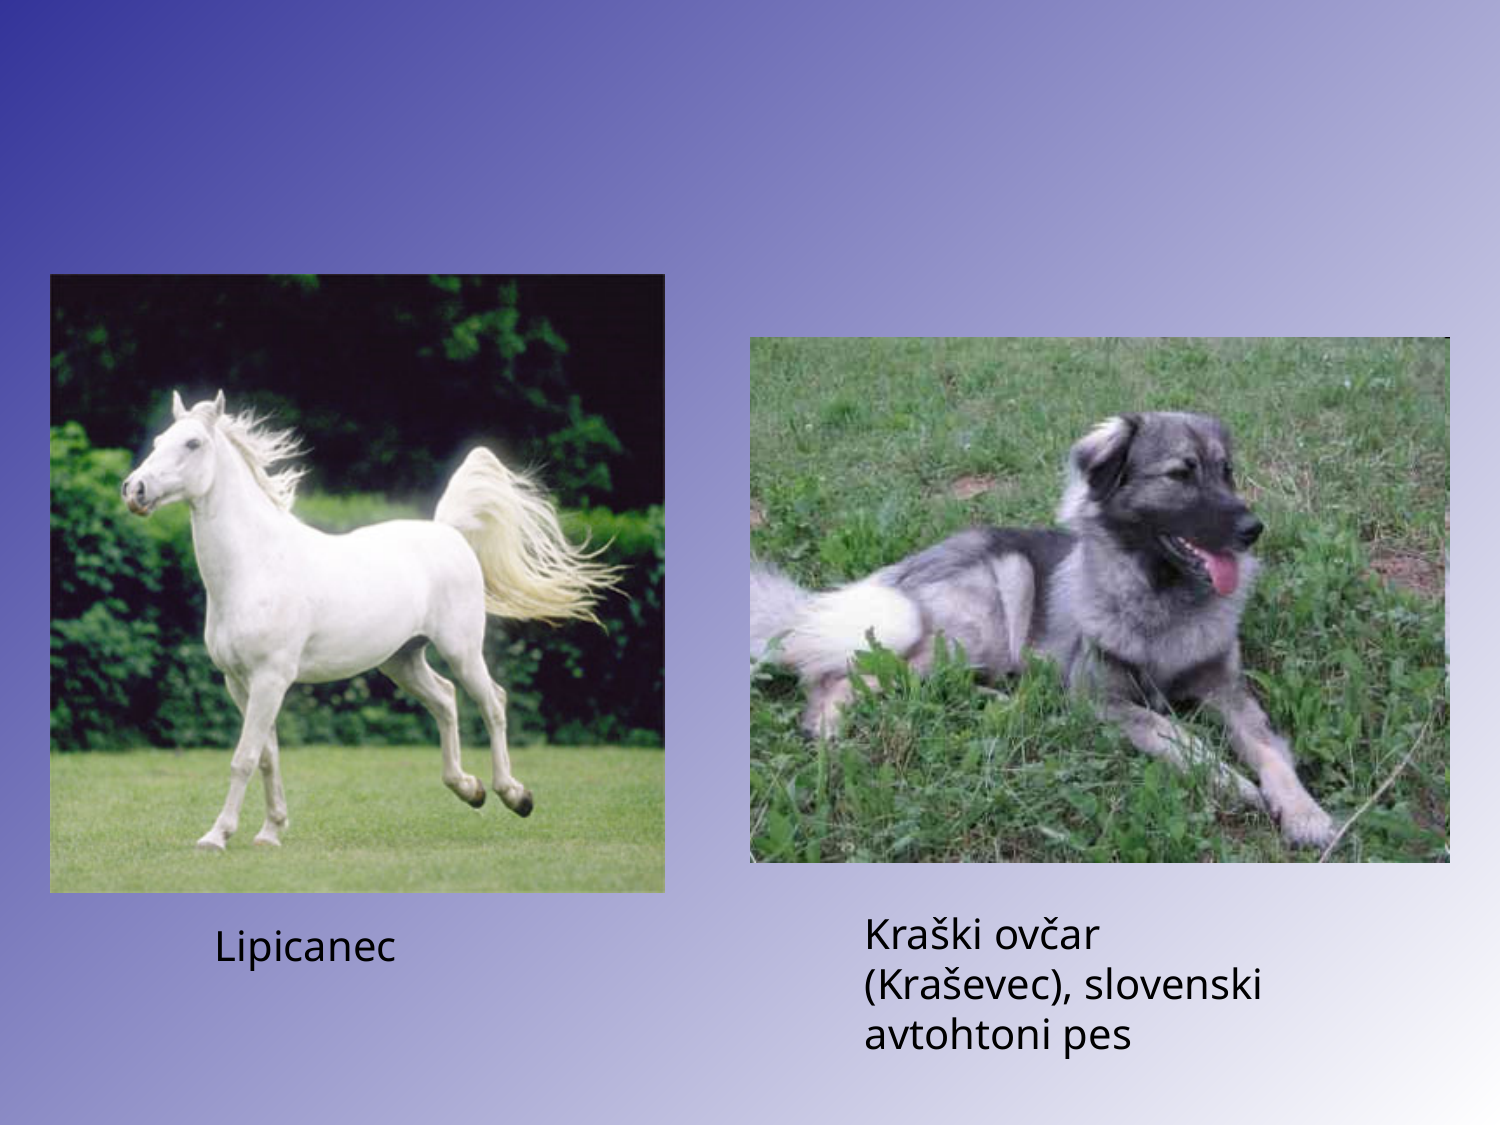

Kraški ovčar (Kraševec), slovenski avtohtoni pes
Lipicanec